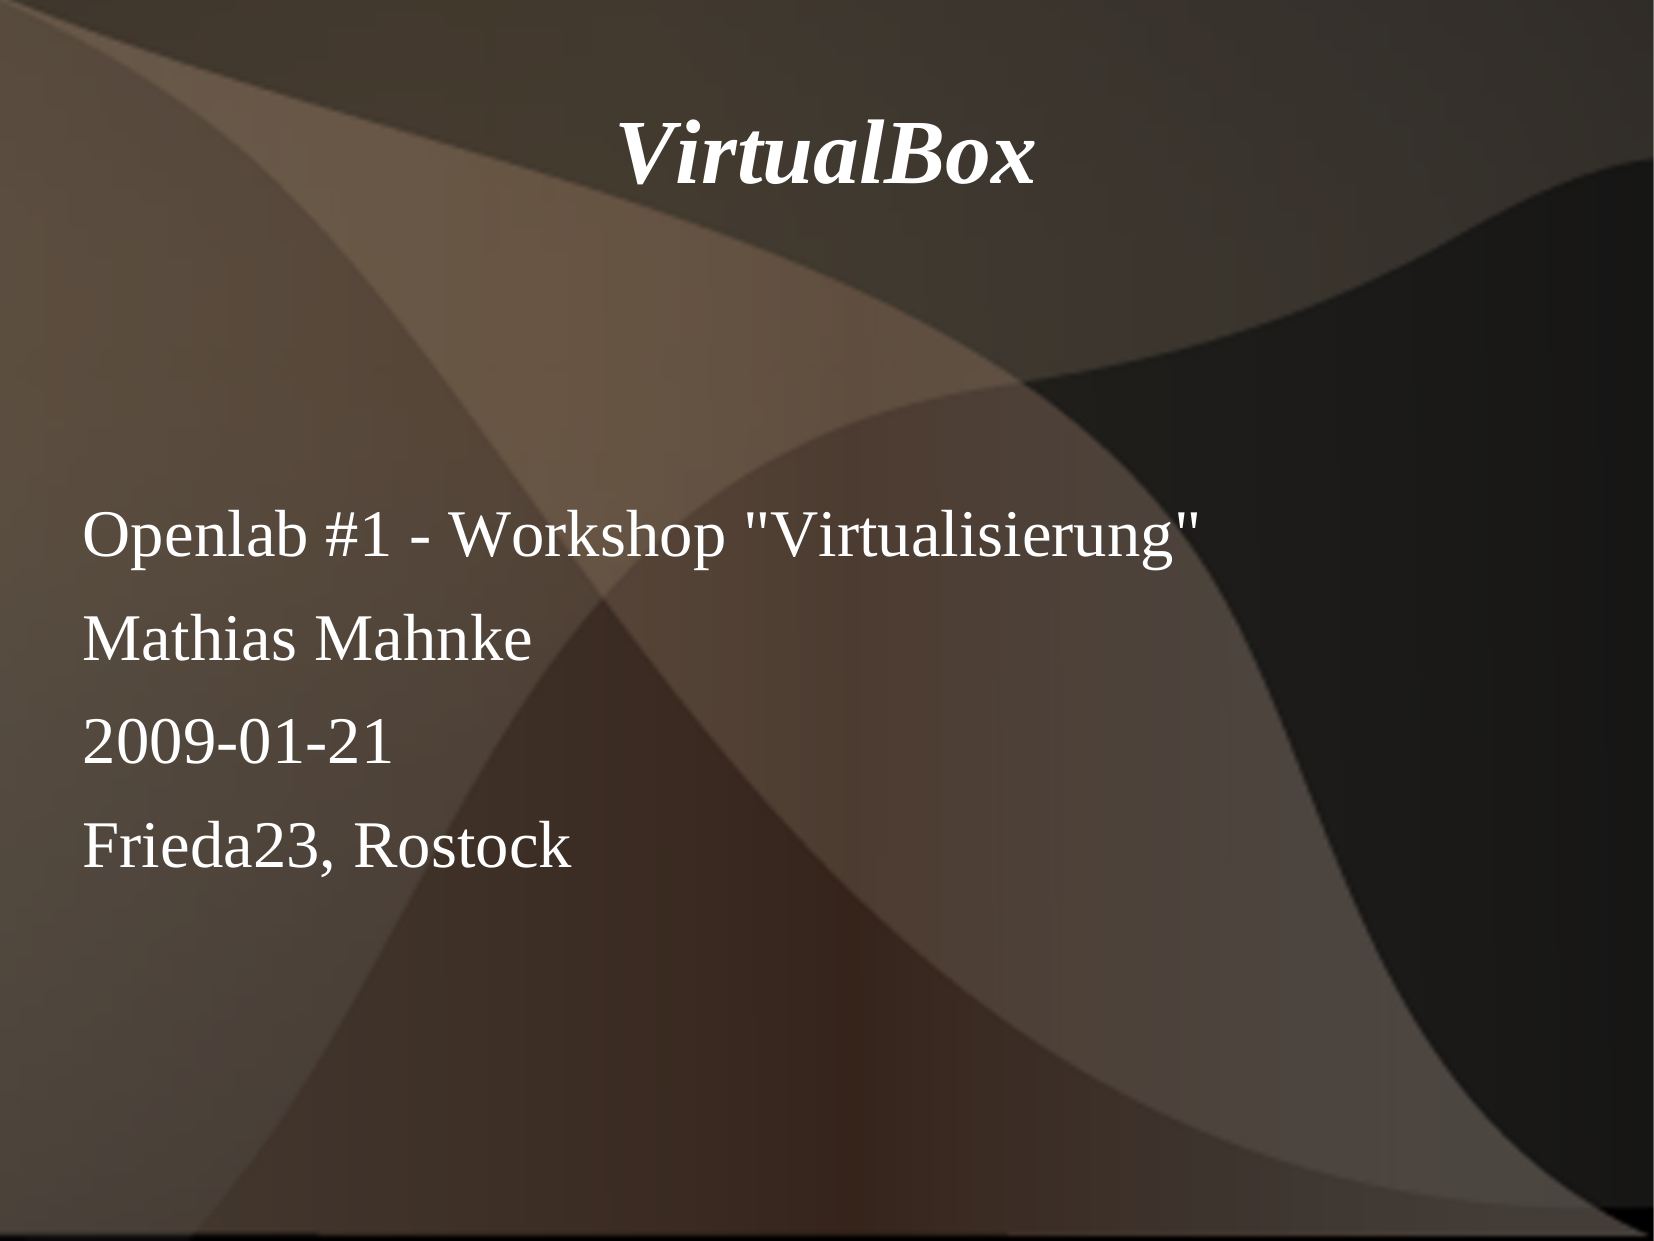

# VirtualBox
Openlab #1 - Workshop "Virtualisierung"
Mathias Mahnke
2009-01-21
Frieda23, Rostock